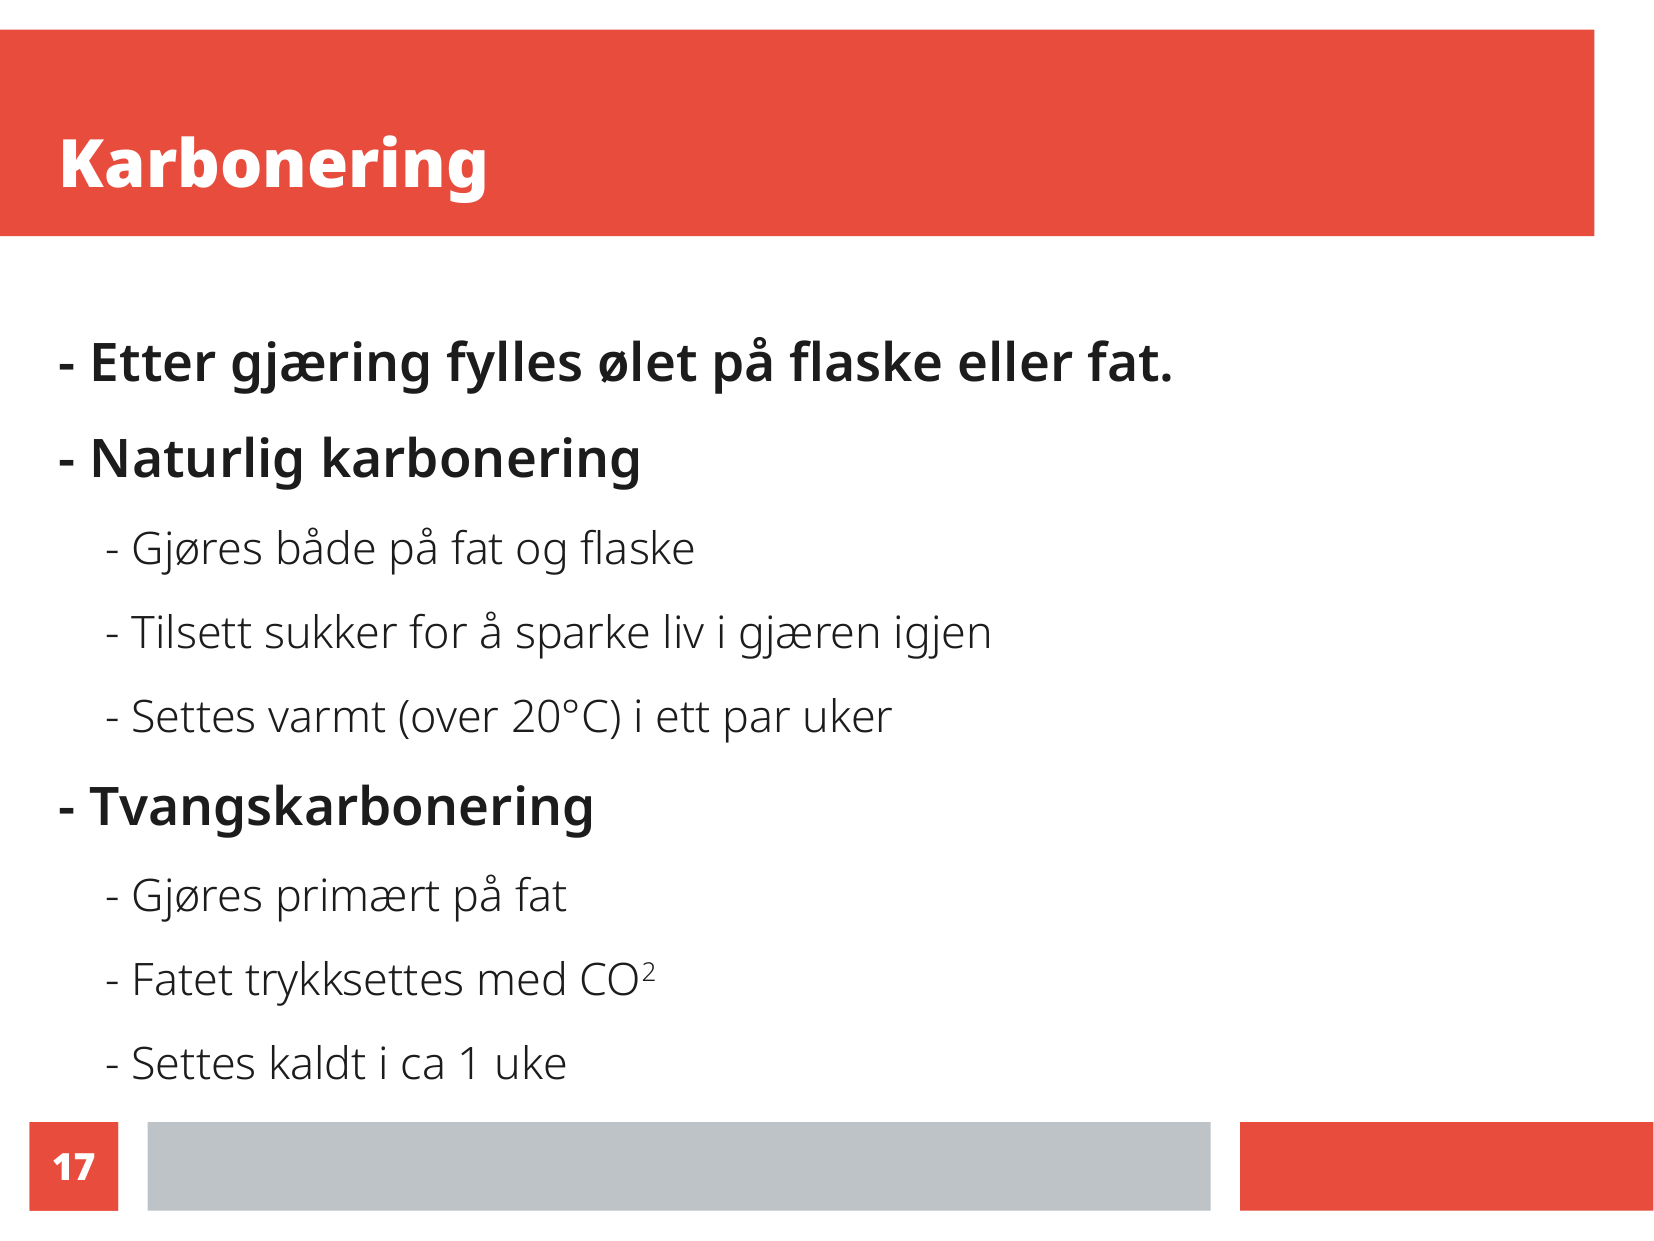

# Karbonering
- Etter gjæring fylles ølet på flaske eller fat.
- Naturlig karbonering
- Gjøres både på fat og flaske
- Tilsett sukker for å sparke liv i gjæren igjen
- Settes varmt (over 20°C) i ett par uker
- Tvangskarbonering
- Gjøres primært på fat
- Fatet trykksettes med CO2
- Settes kaldt i ca 1 uke
17